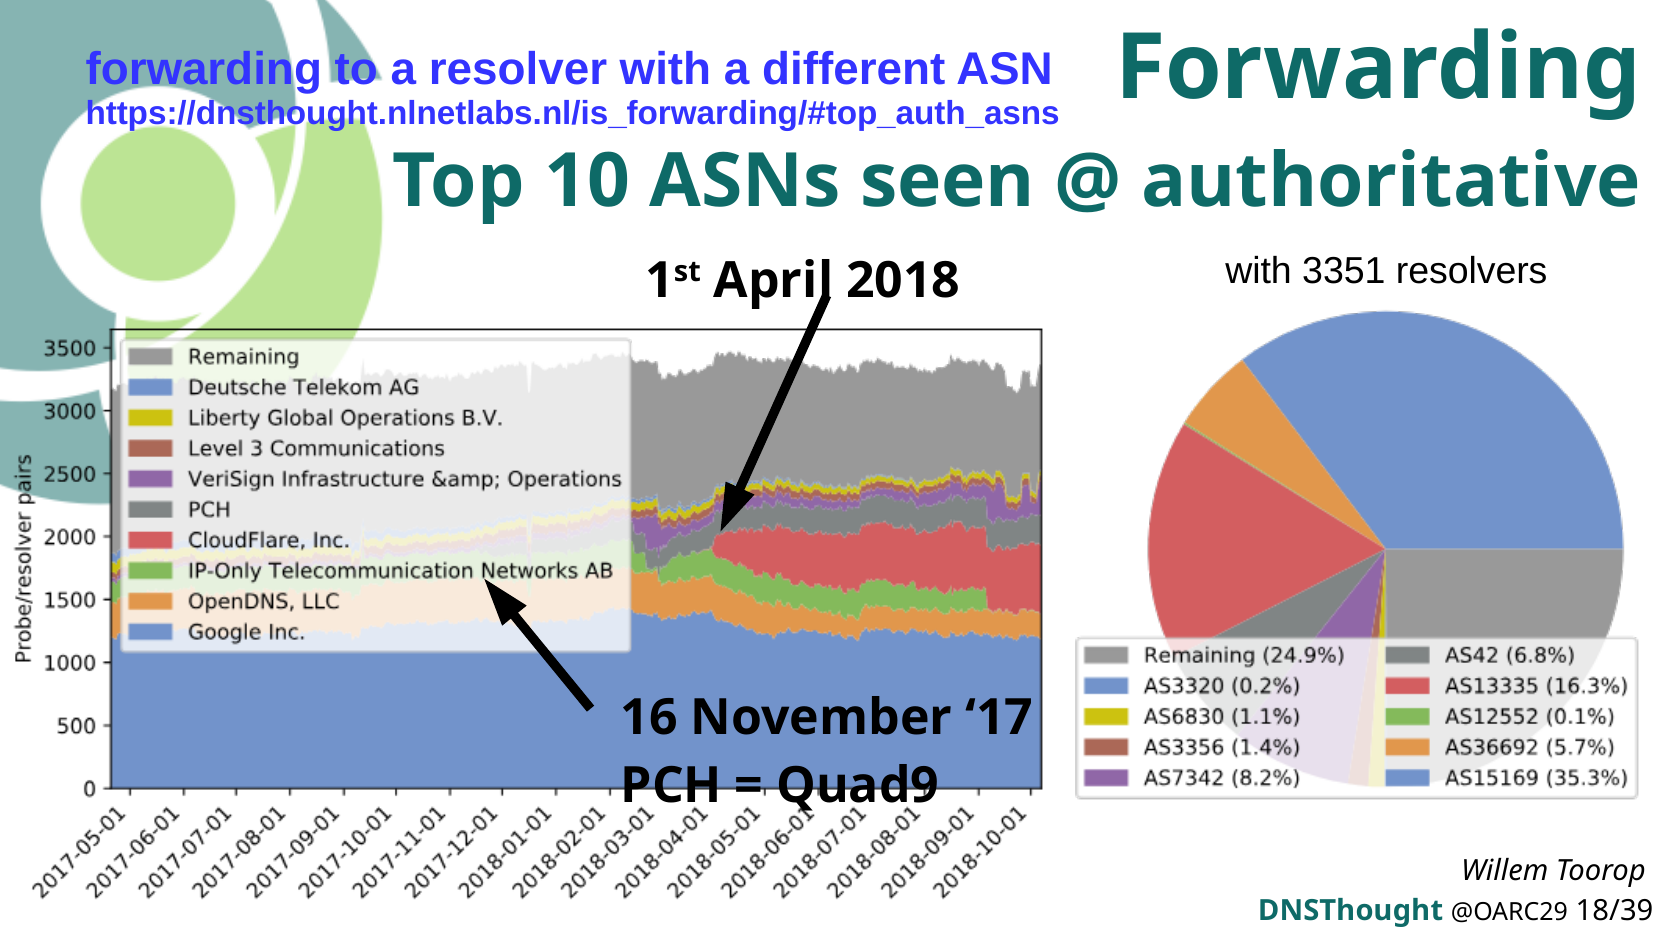

# Forwarding Top 10 ASNs seen @ authoritative
forwarding to a resolver with a different ASN
https://dnsthought.nlnetlabs.nl/is_forwarding/#top_auth_asns
1st April 2018
with 3351 resolvers
16 November ‘17
PCH = Quad9
18